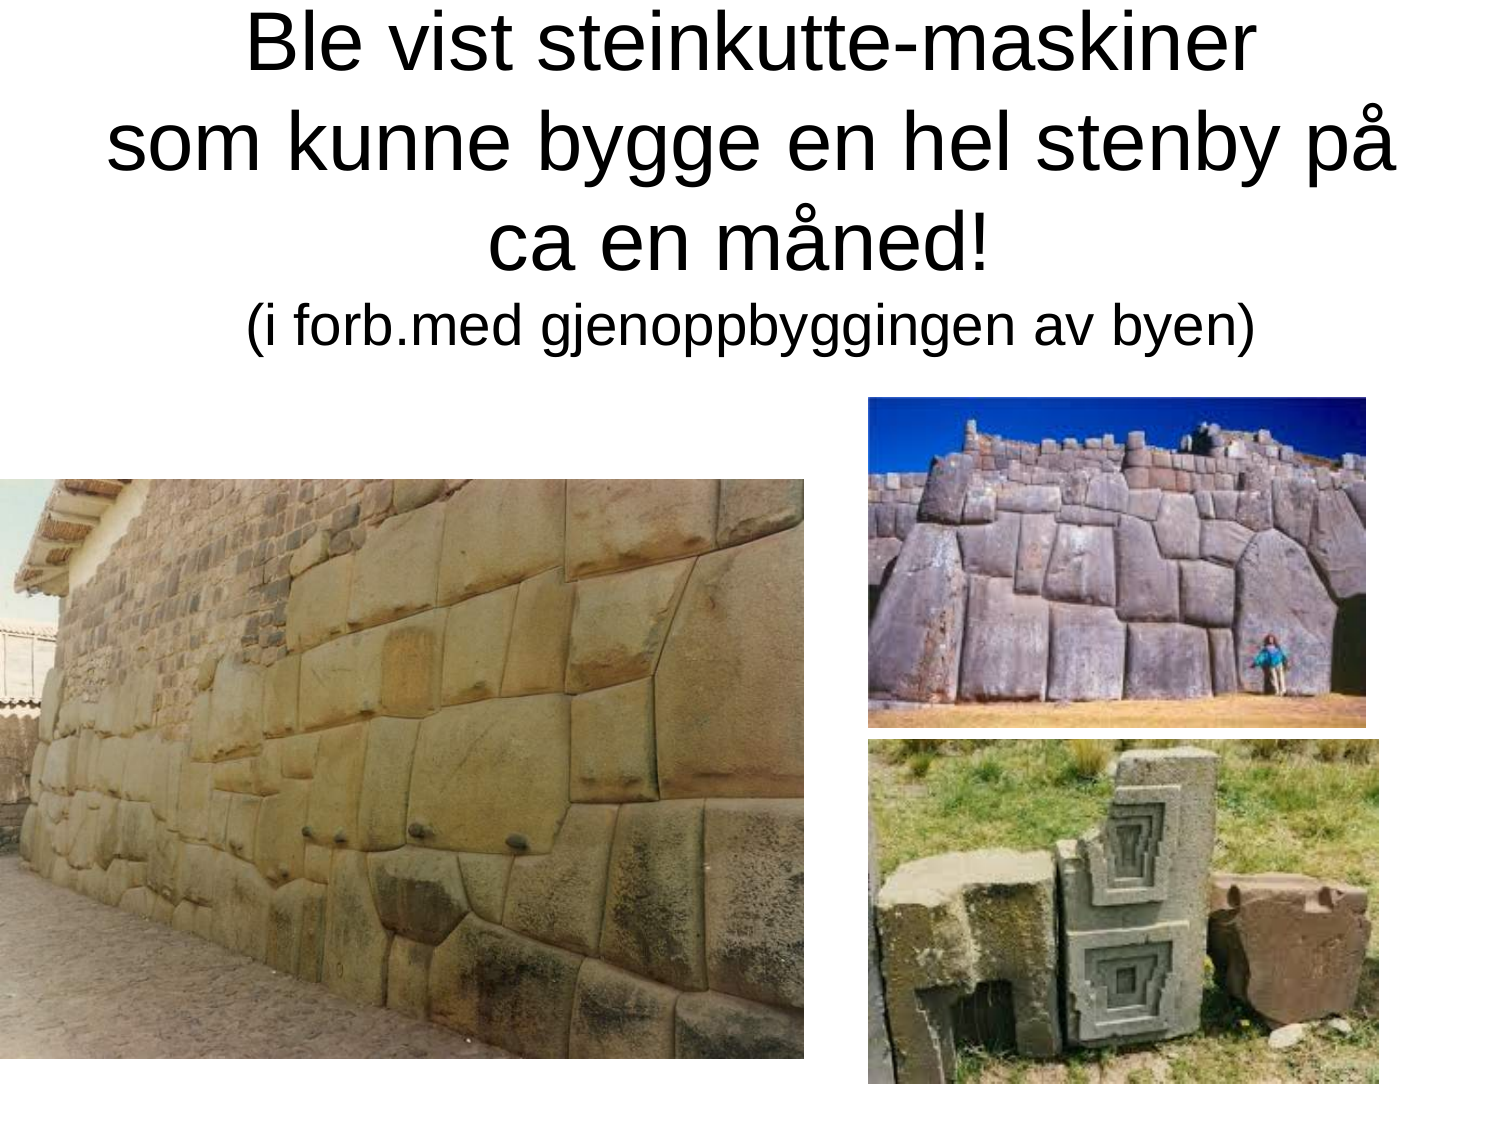

# Ble vist steinkutte-maskiner som kunne bygge en hel stenby på ca en måned! (i forb.med gjenoppbyggingen av byen)